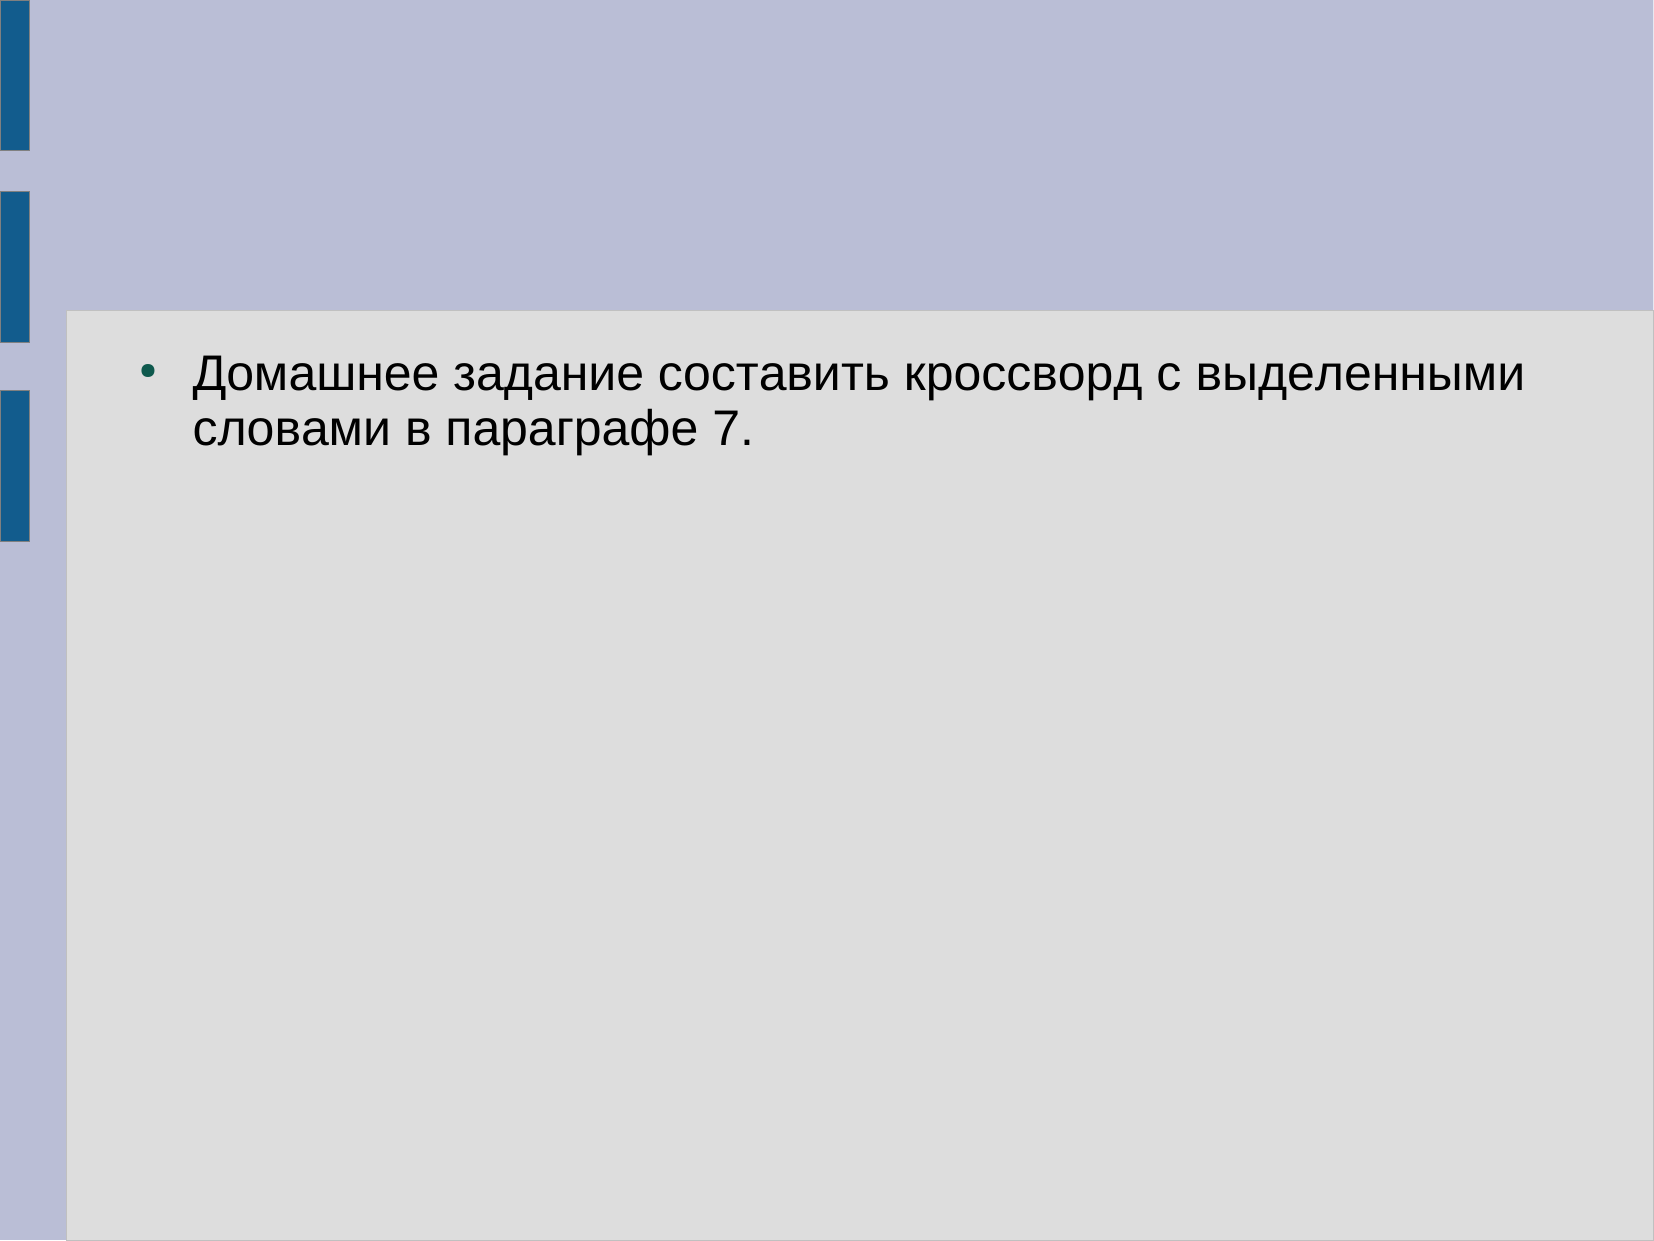

#
Домашнее задание составить кроссворд с выделенными словами в параграфе 7.